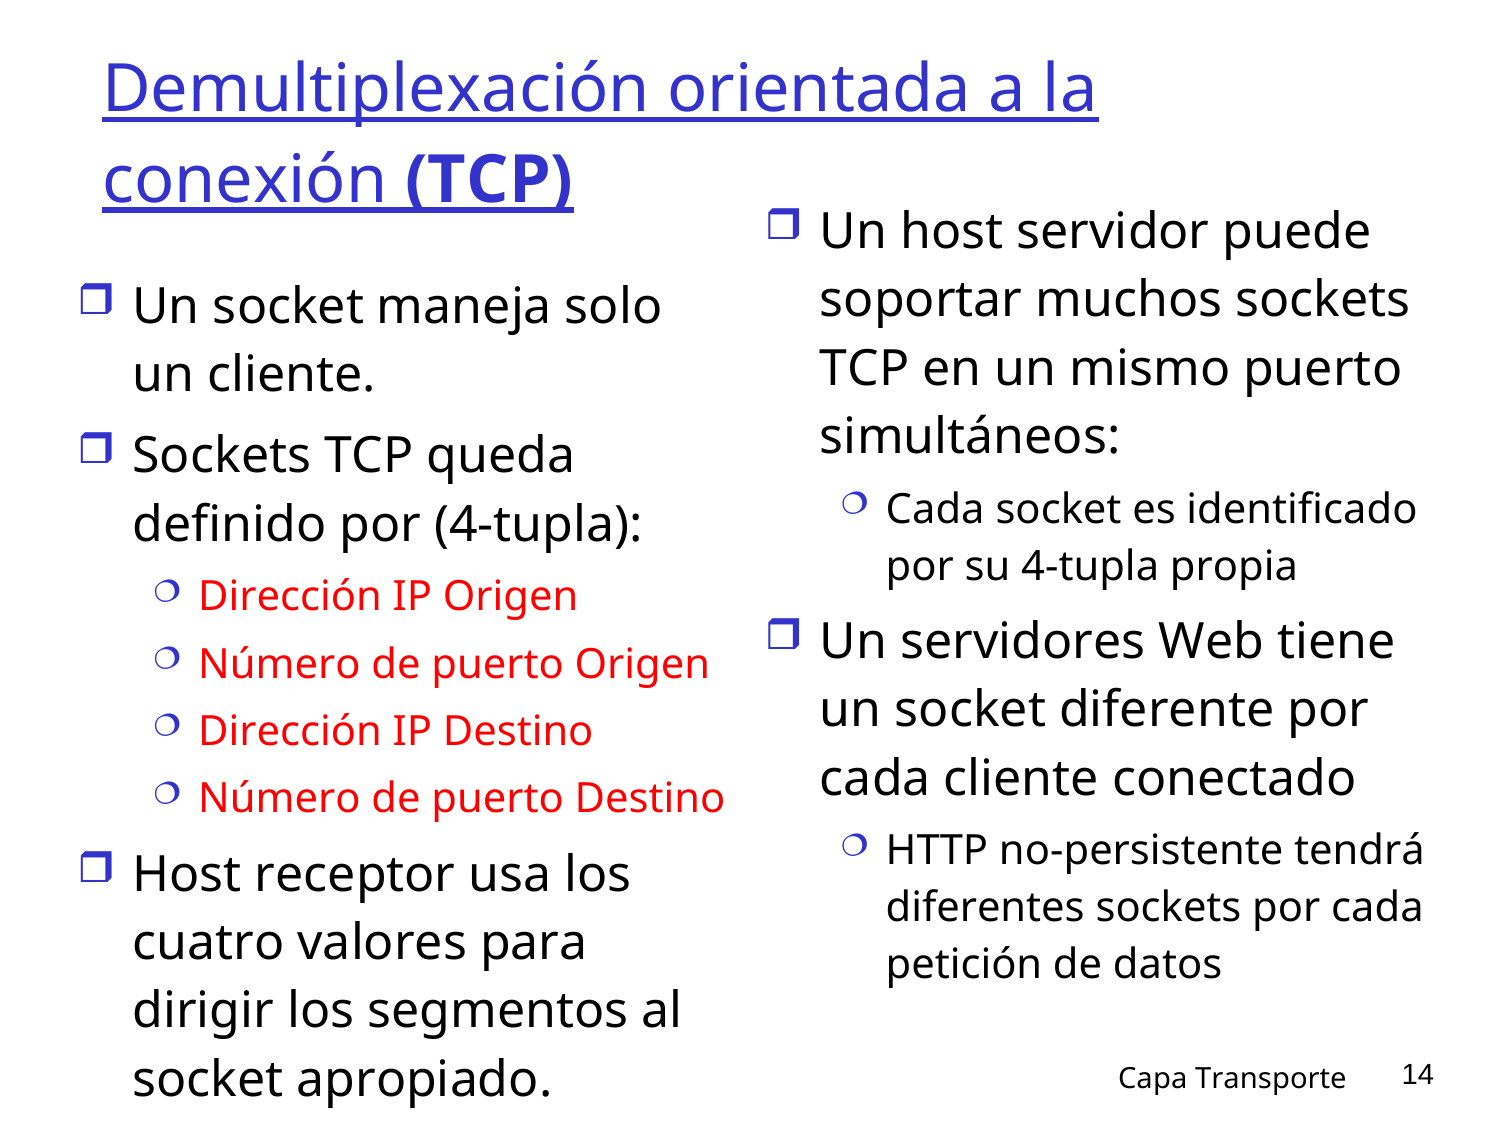

# Demultiplexación orientada a la conexión (TCP)
Un host servidor puede soportar muchos sockets TCP en un mismo puerto simultáneos:
Cada socket es identificado por su 4-tupla propia
Un servidores Web tiene un socket diferente por cada cliente conectado
HTTP no-persistente tendrá diferentes sockets por cada petición de datos
Un socket maneja solo un cliente.
Sockets TCP queda definido por (4-tupla):
Dirección IP Origen
Número de puerto Origen
Dirección IP Destino
Número de puerto Destino
Host receptor usa los cuatro valores para dirigir los segmentos al socket apropiado.
14